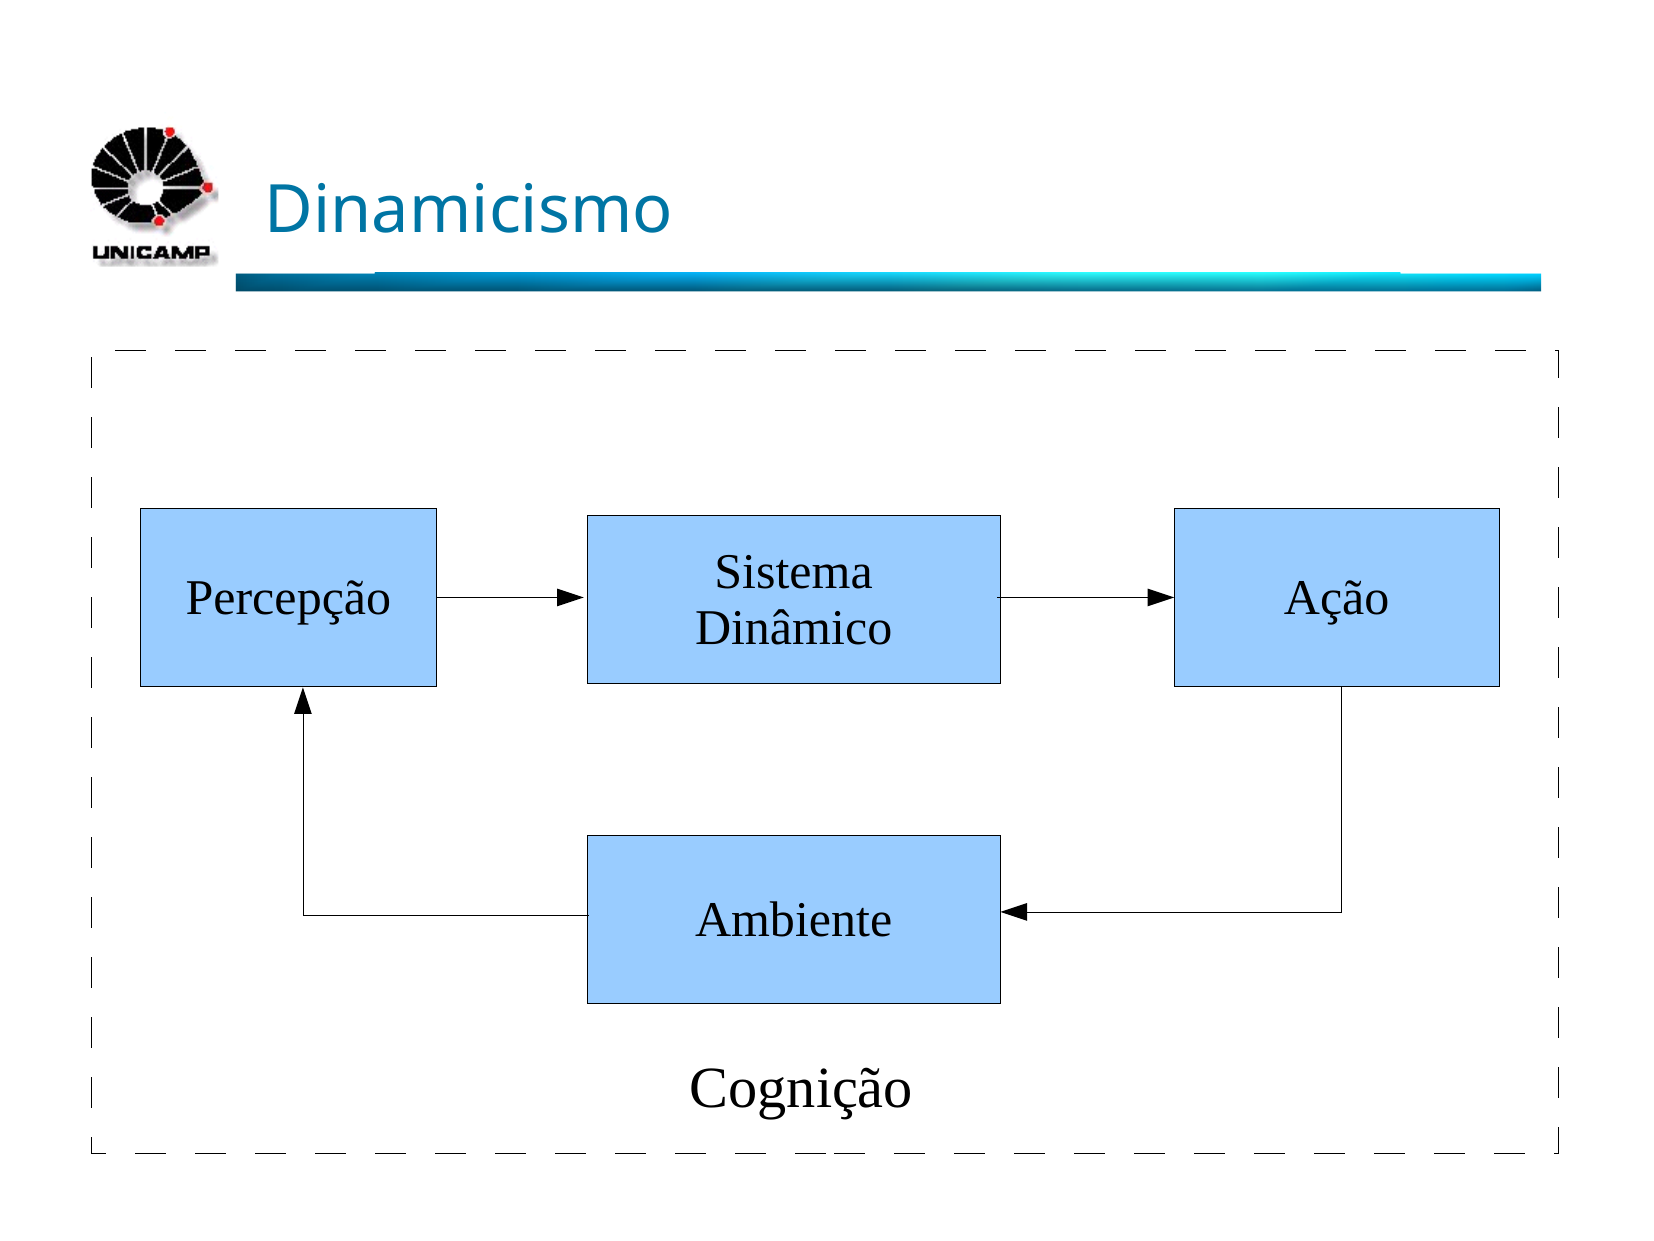

# Dinamicismo
Percepção
Ação
Sistema
Dinâmico
Ambiente
Cognição